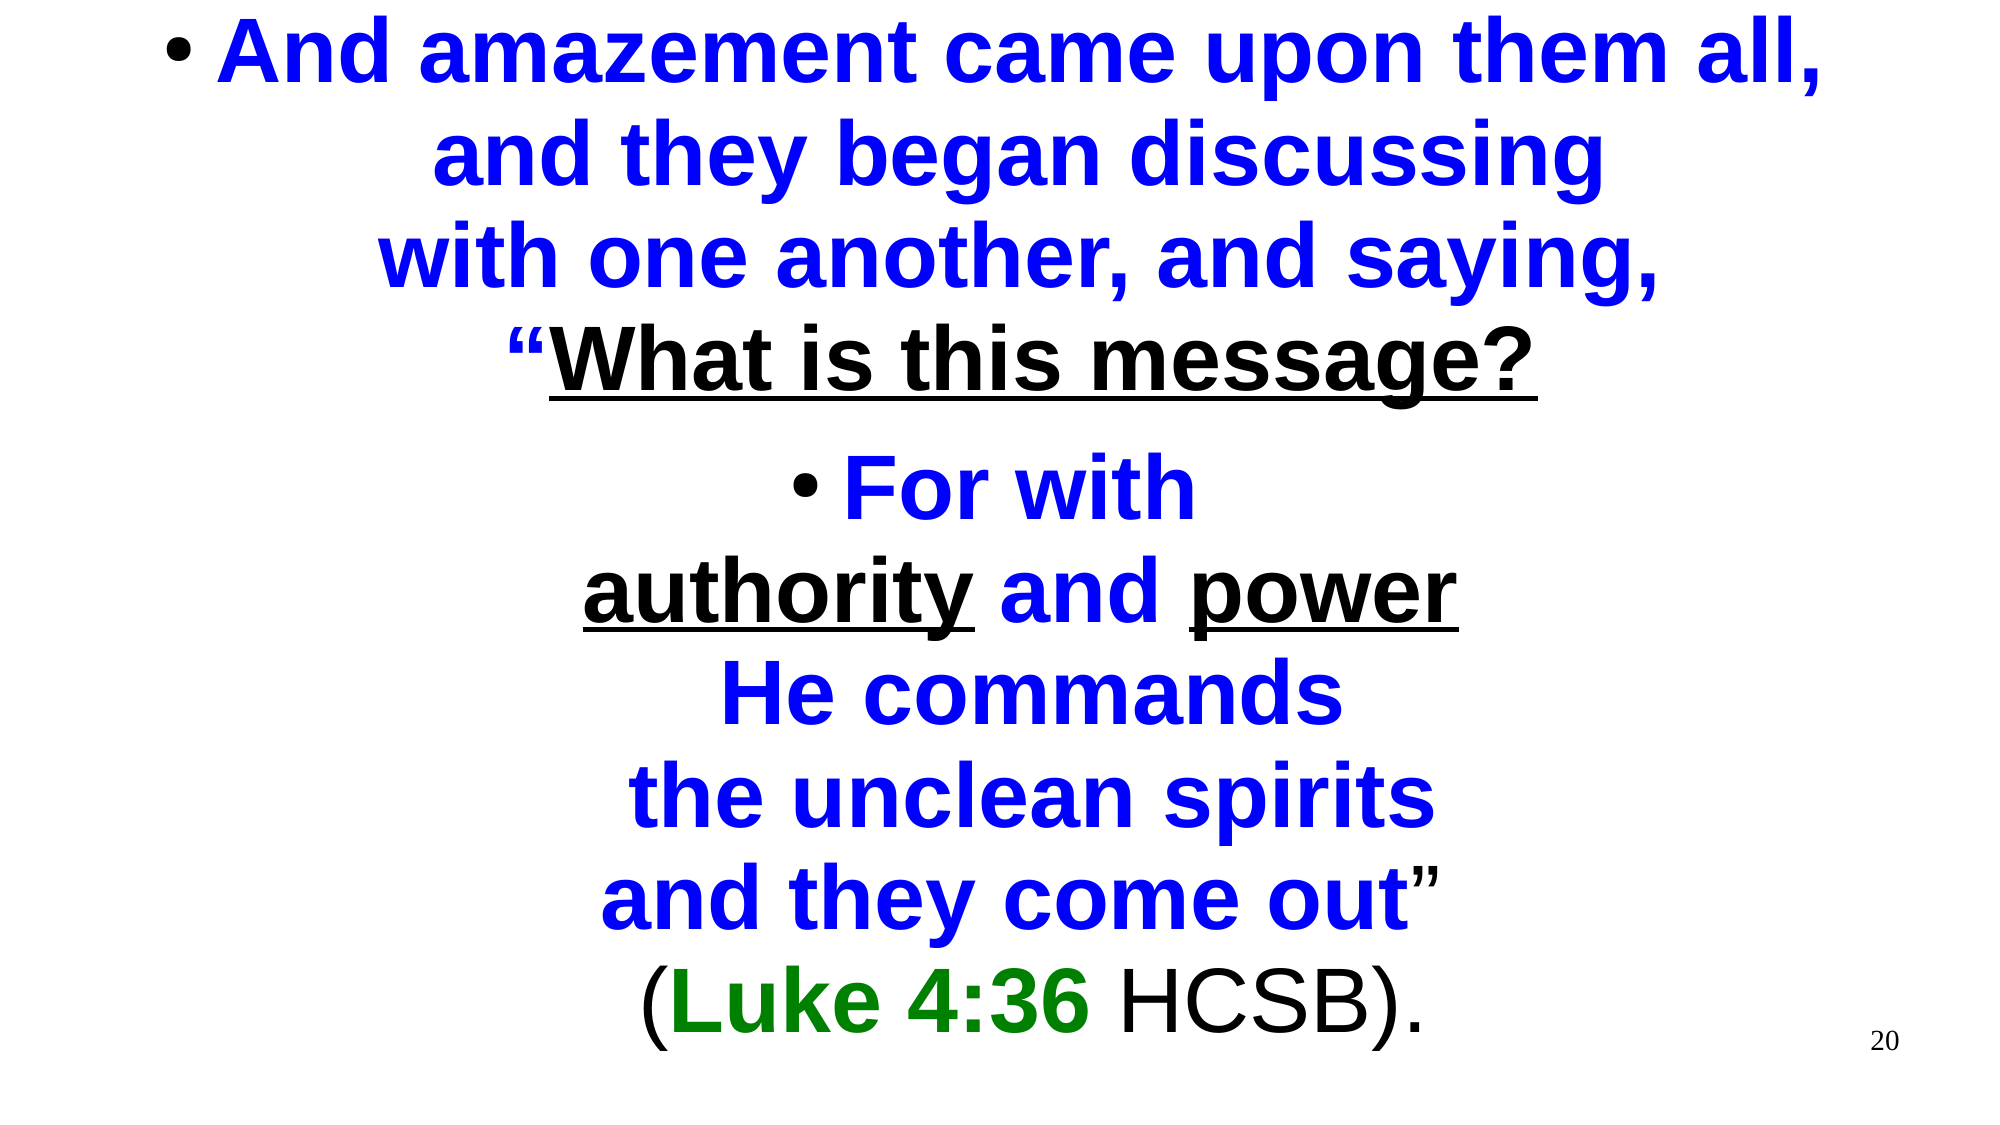

# And amazement came upon them all, and they began discussing with one another, and saying, “What is this message?
For with
authority and power
He commands
 the unclean spirits
and they come out”
(Luke 4:36 HCSB).
20